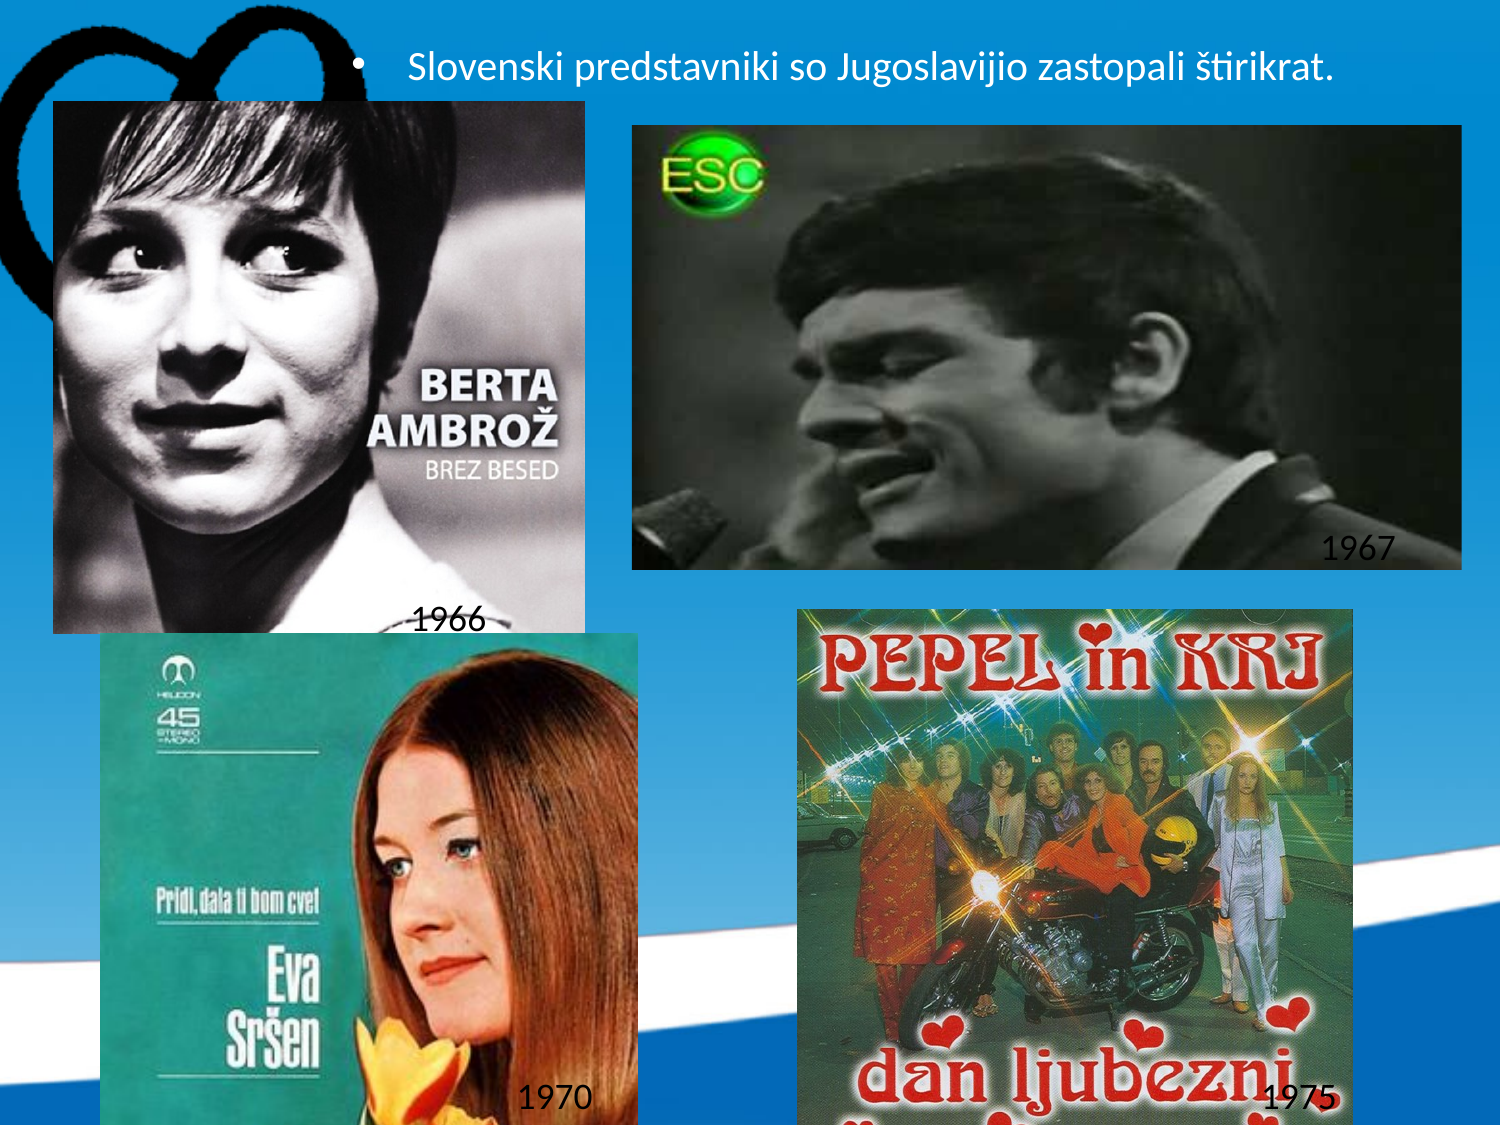

# Slovenski predstavniki so Jugoslavijio zastopali štirikrat.
1967
1966
1970
1975